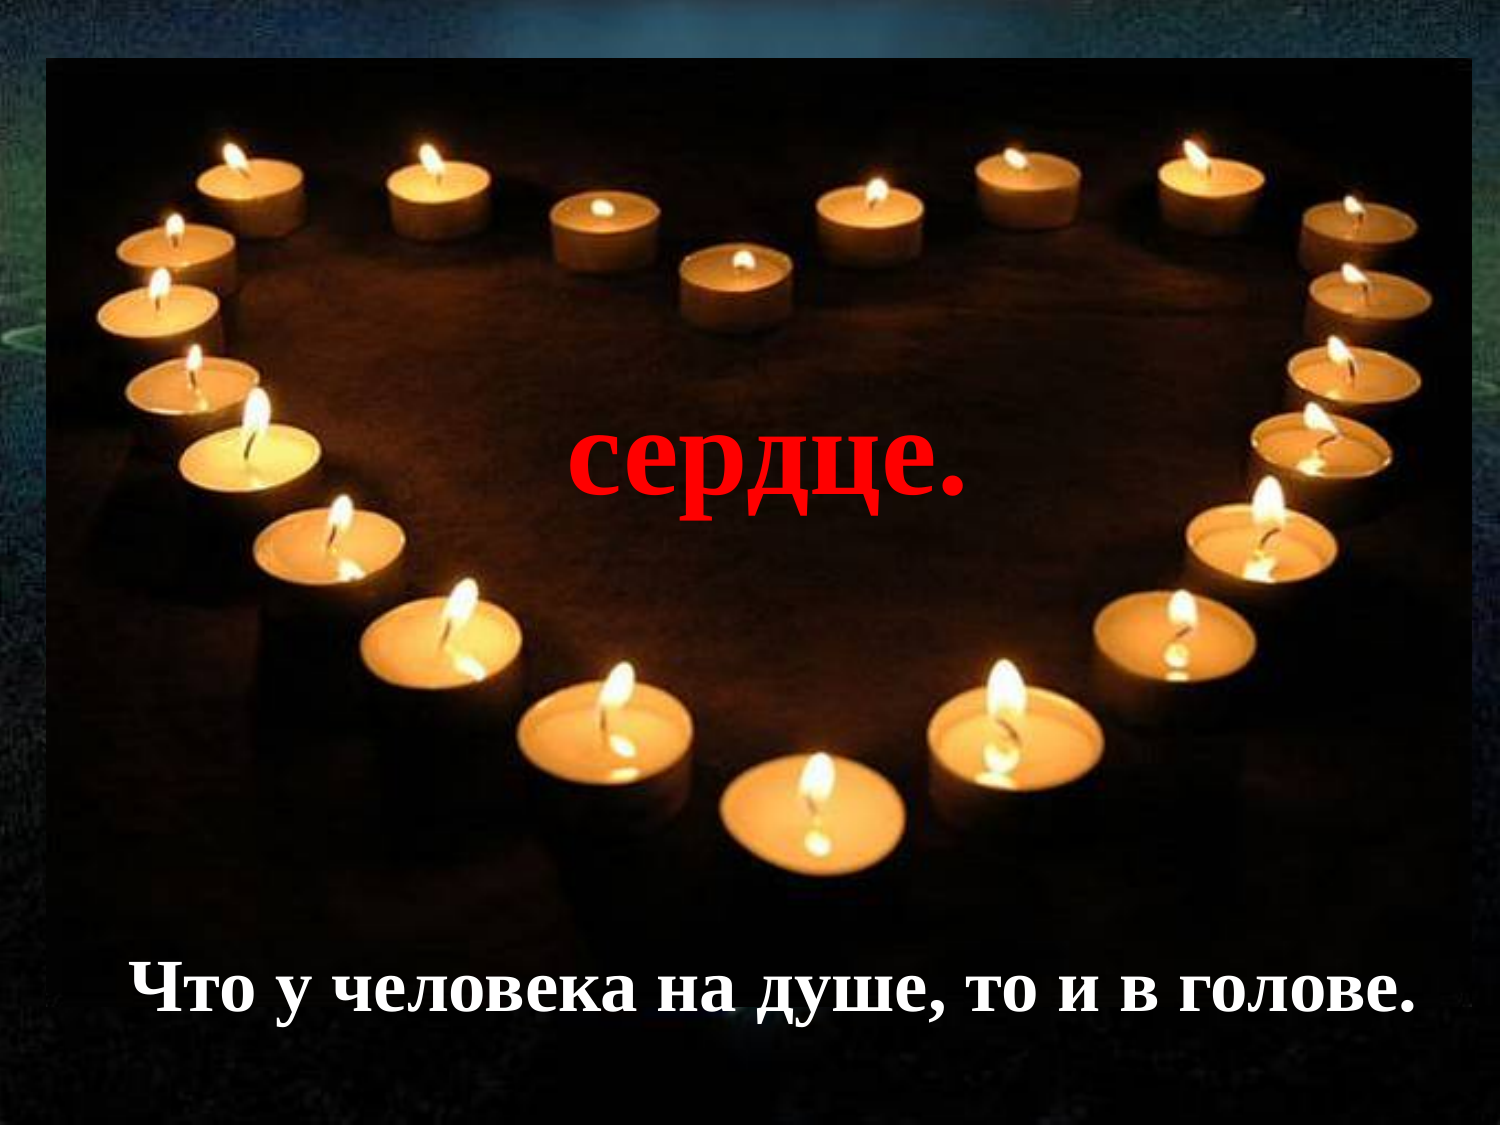

Но как в уме человека возникают образы
зрение,
слух,
обоняние, ощущения
и…
сердце.
Благодаря чувственному восприятию окружающего мира:
Что у человека на душе, то и в голове.